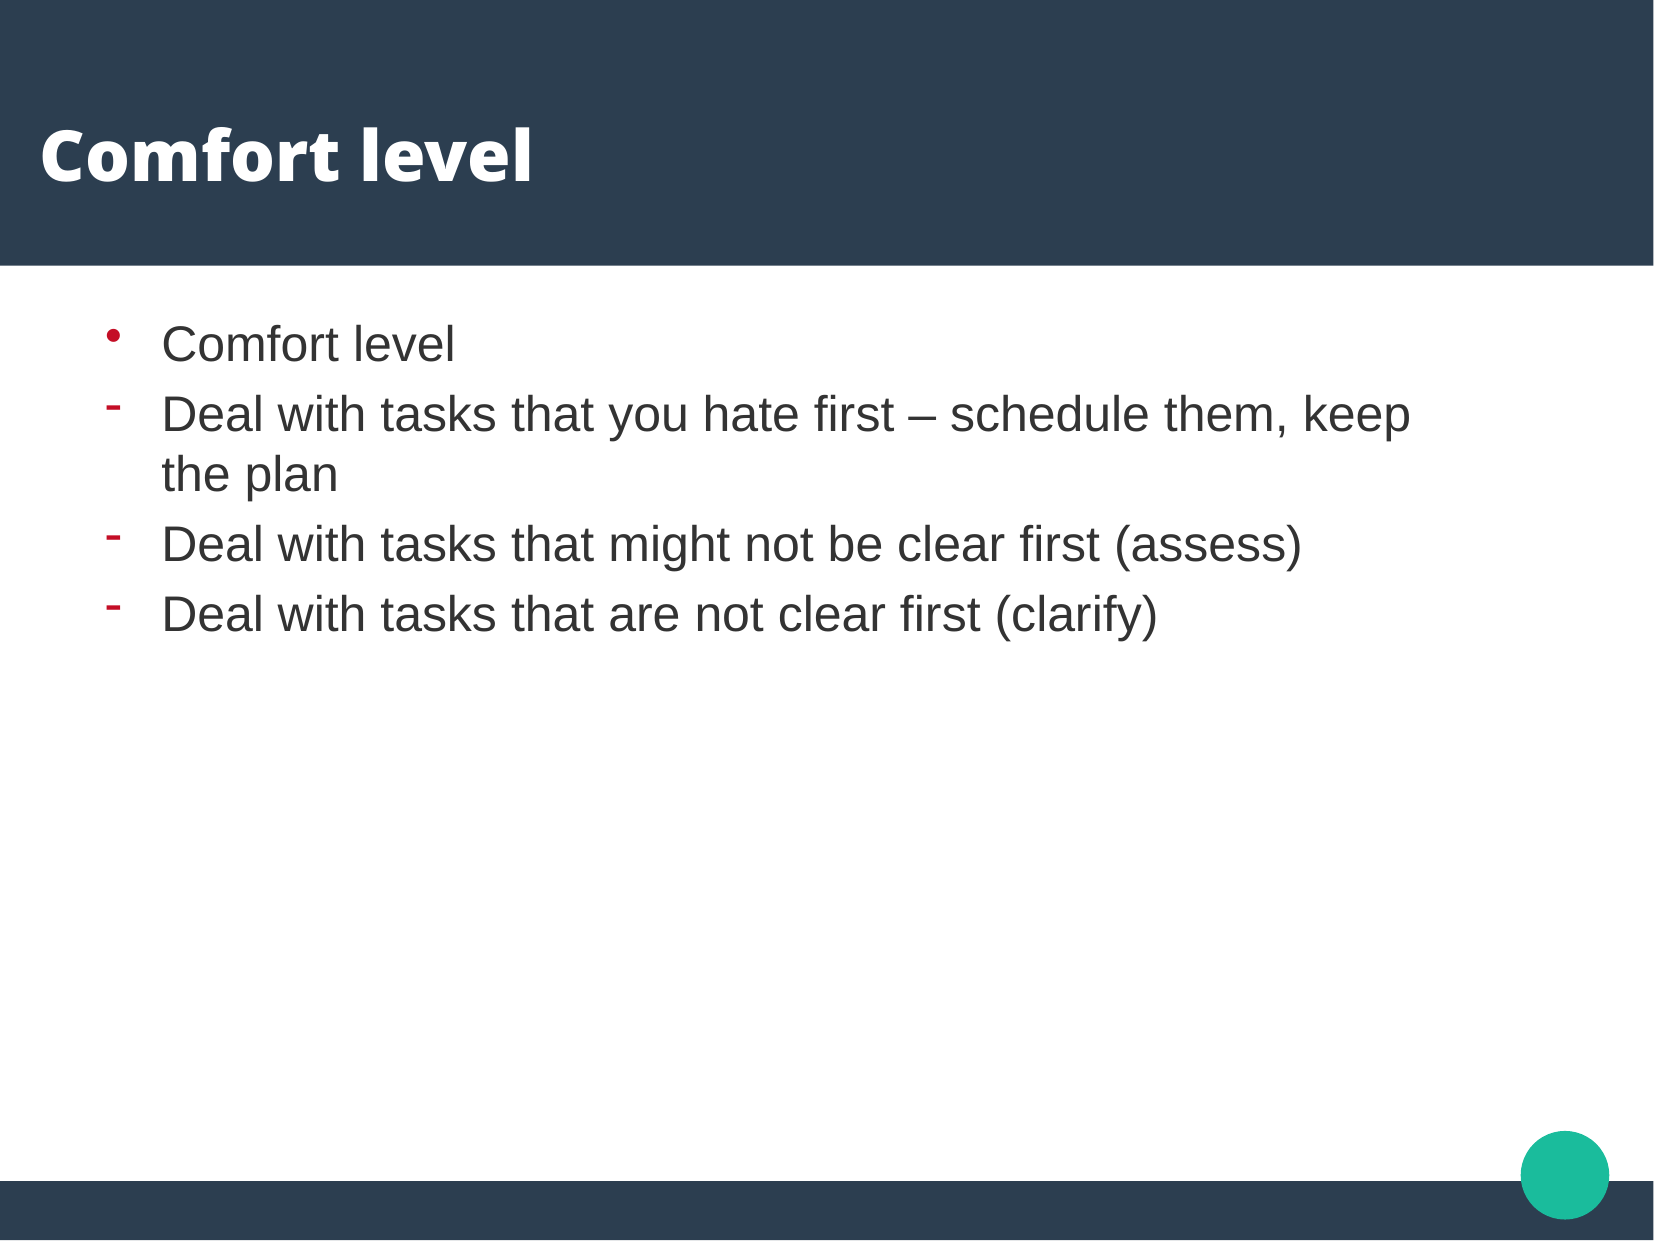

# Comfort level
Comfort level
Deal with tasks that you hate first – schedule them, keep the plan
Deal with tasks that might not be clear first (assess)
Deal with tasks that are not clear first (clarify)